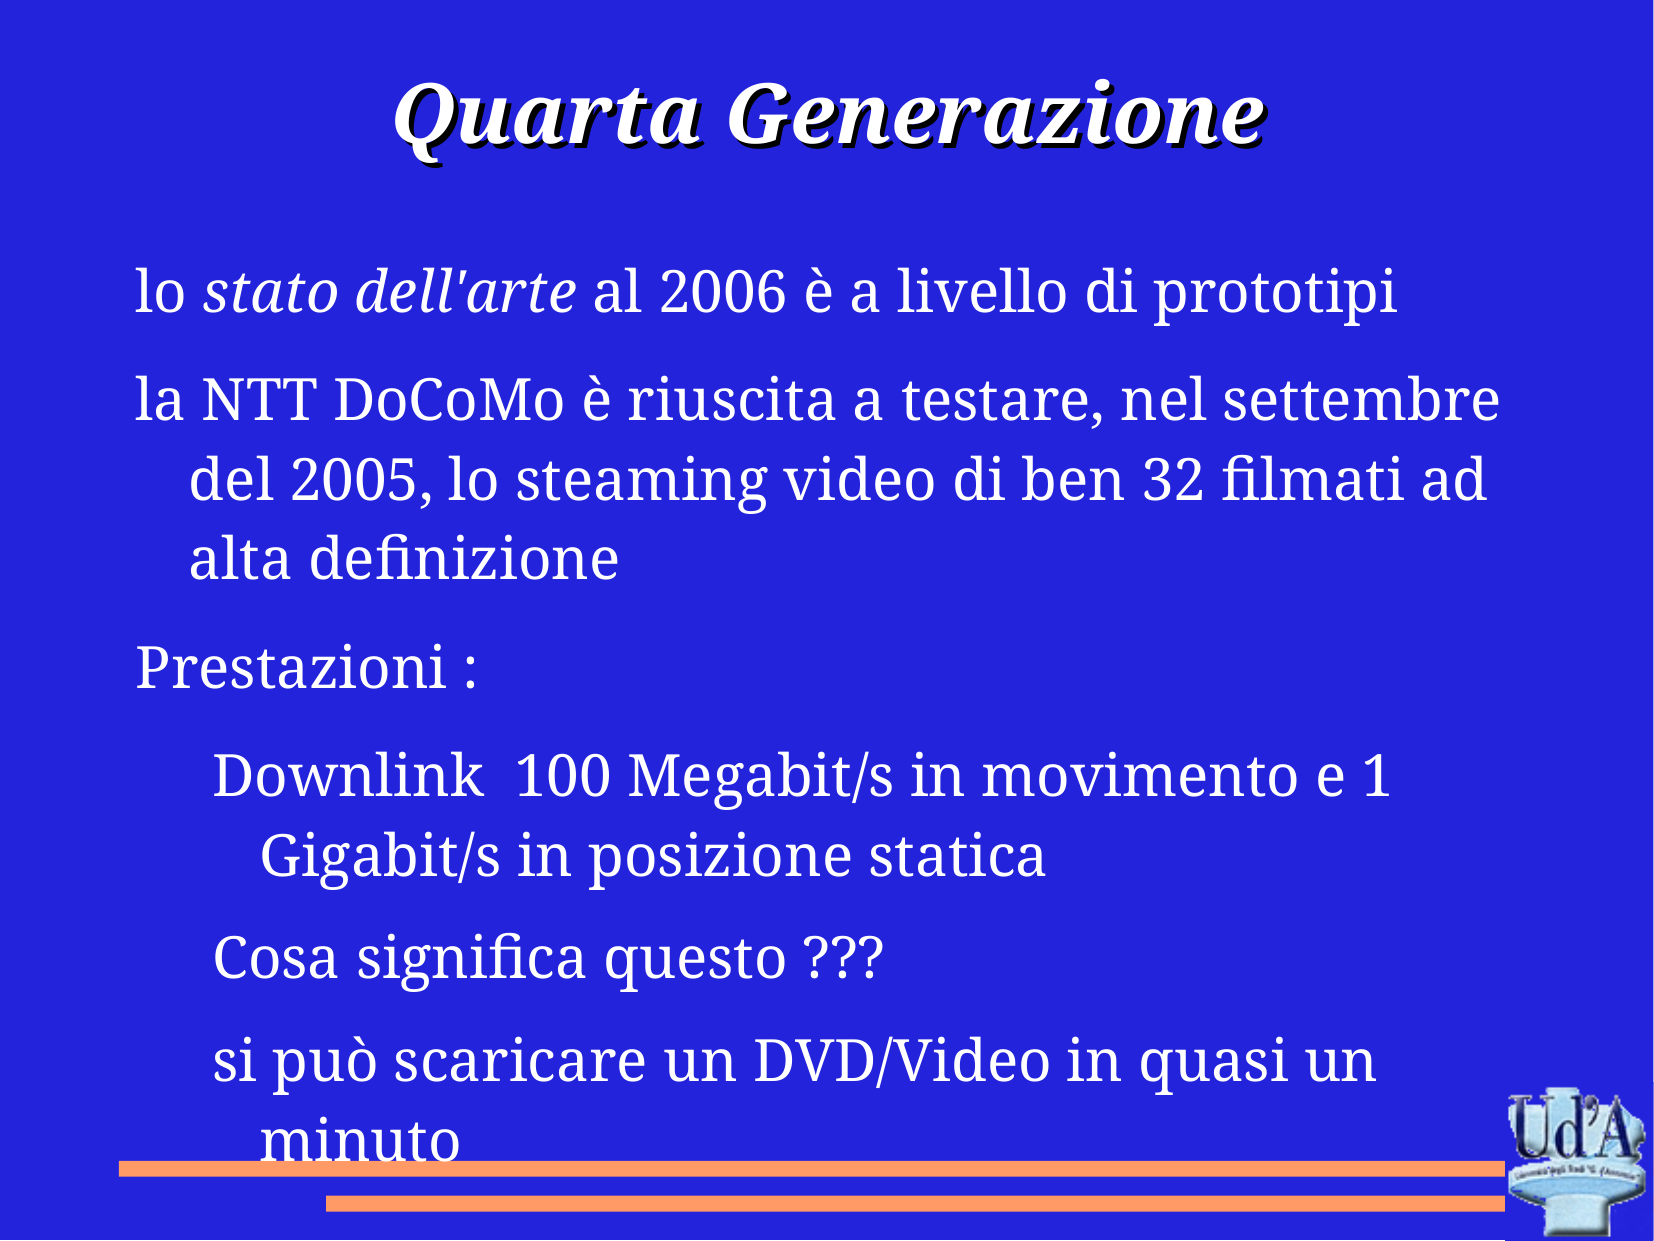

# Quarta Generazione
lo stato dell'arte al 2006 è a livello di prototipi
la NTT DoCoMo è riuscita a testare, nel settembre del 2005, lo steaming video di ben 32 filmati ad alta definizione
Prestazioni :
Downlink 100 Megabit/s in movimento e 1 Gigabit/s in posizione statica
Cosa significa questo ???
si può scaricare un DVD/Video in quasi un minuto